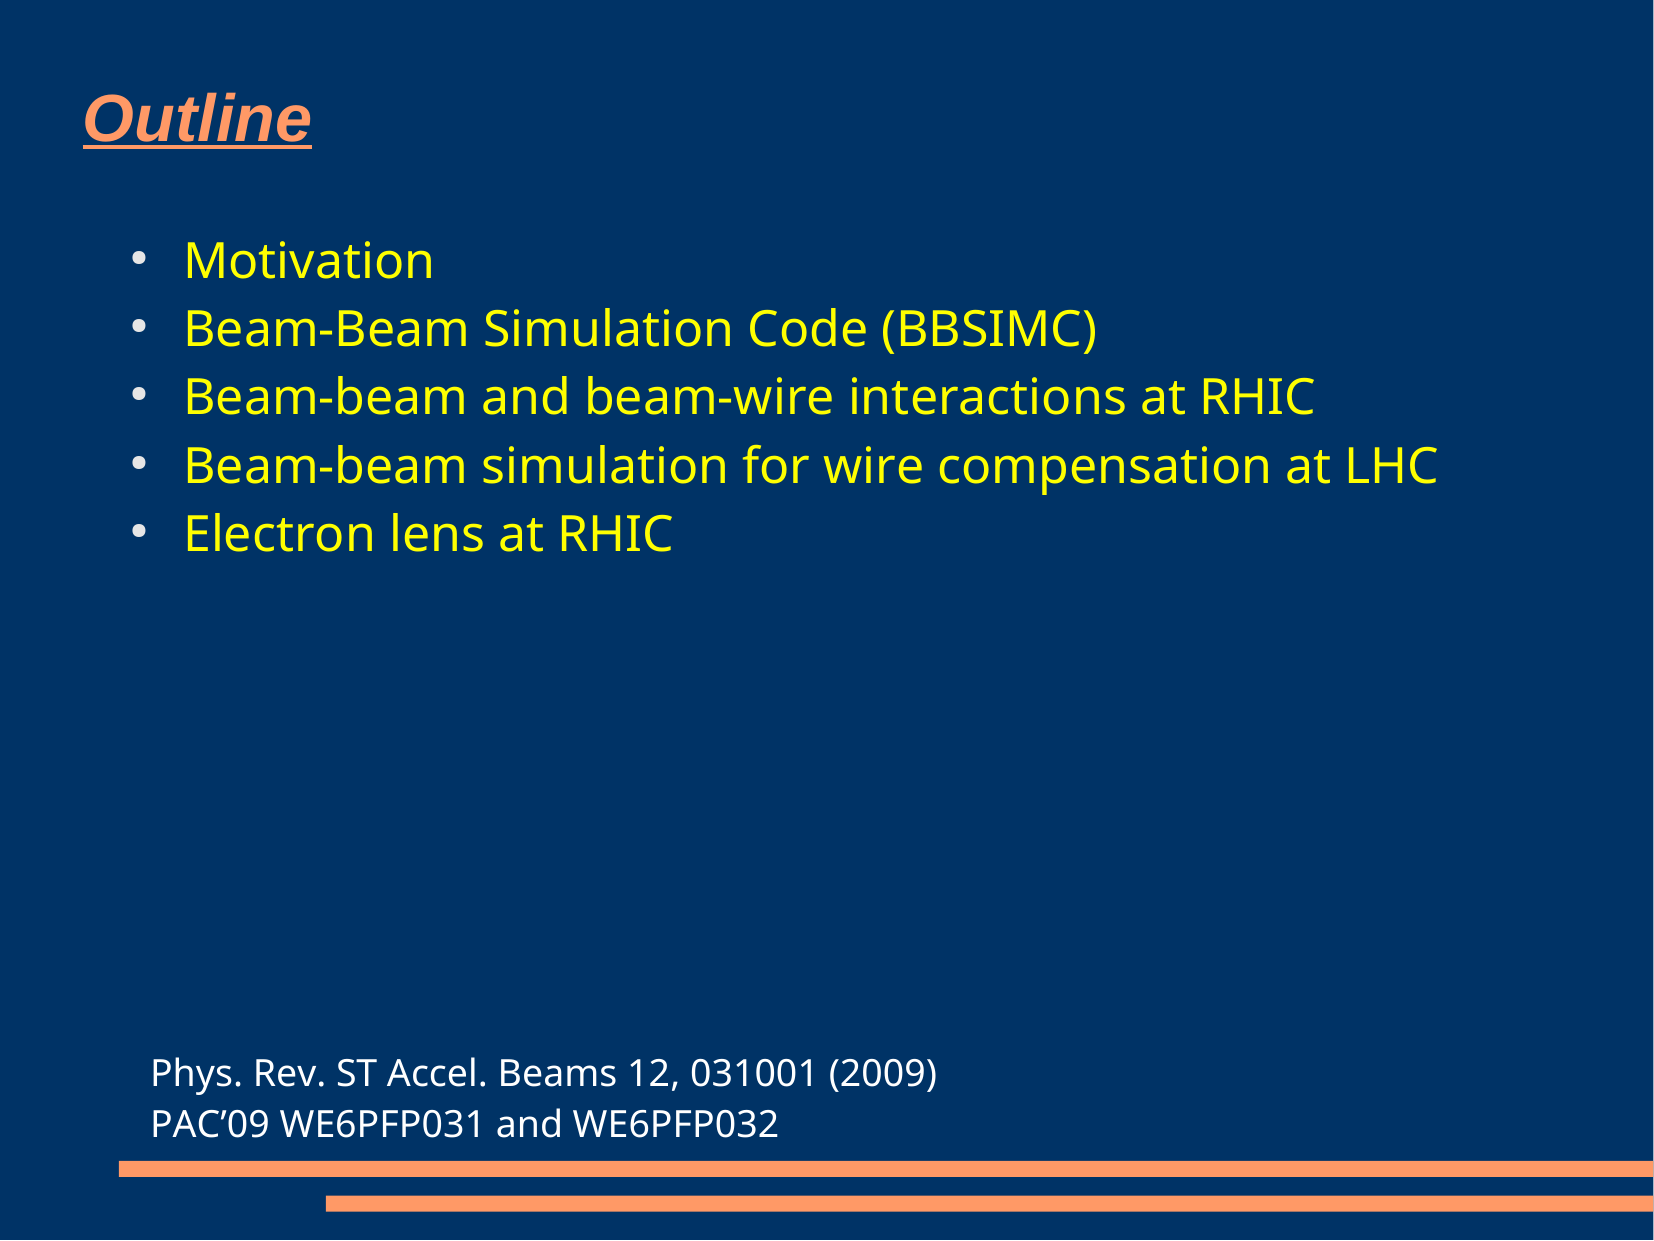

# Outline
Motivation
Beam-Beam Simulation Code (BBSIMC)
Beam-beam and beam-wire interactions at RHIC
Beam-beam simulation for wire compensation at LHC
Electron lens at RHIC
Phys. Rev. ST Accel. Beams 12, 031001 (2009)
PAC’09 WE6PFP031 and WE6PFP032